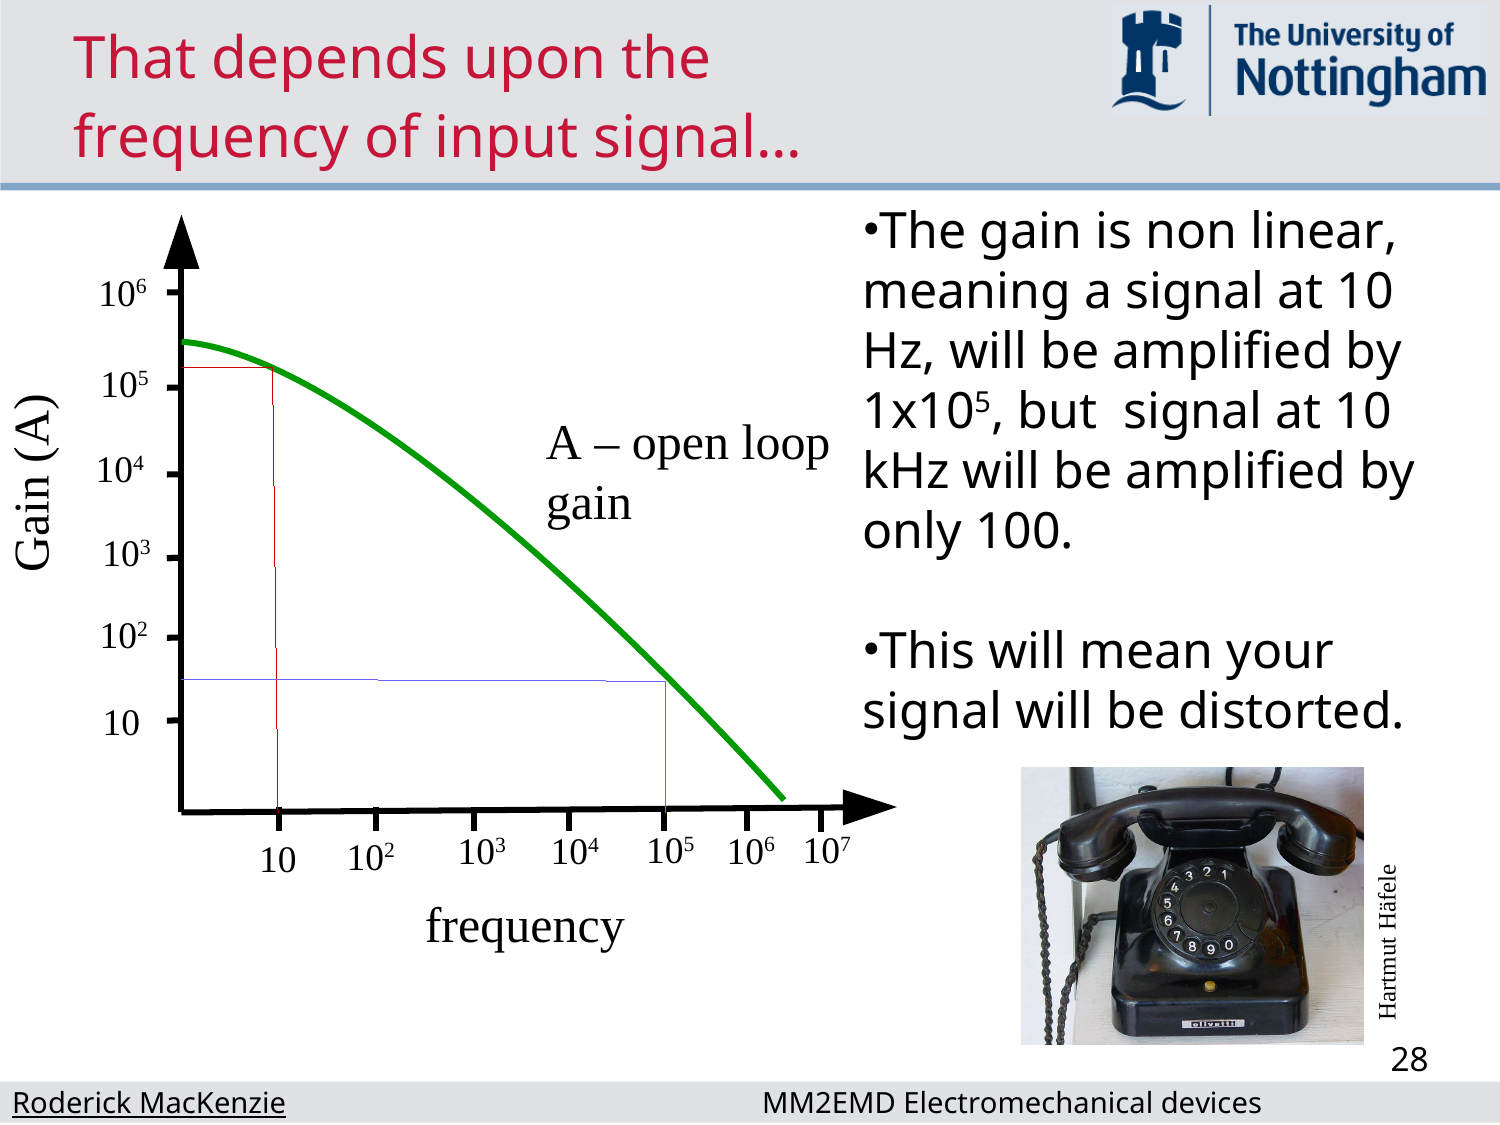

# That depends upon the frequency of input signal...
The gain is non linear, meaning a signal at 10 Hz, will be amplified by 1x105, but signal at 10 kHz will be amplified by only 100.
This will mean your signal will be distorted.
106
105
A – open loop gain
104
Gain (A)
103
102
10
107
105
106
103
104
102
Hartmut Häfele
10
frequency